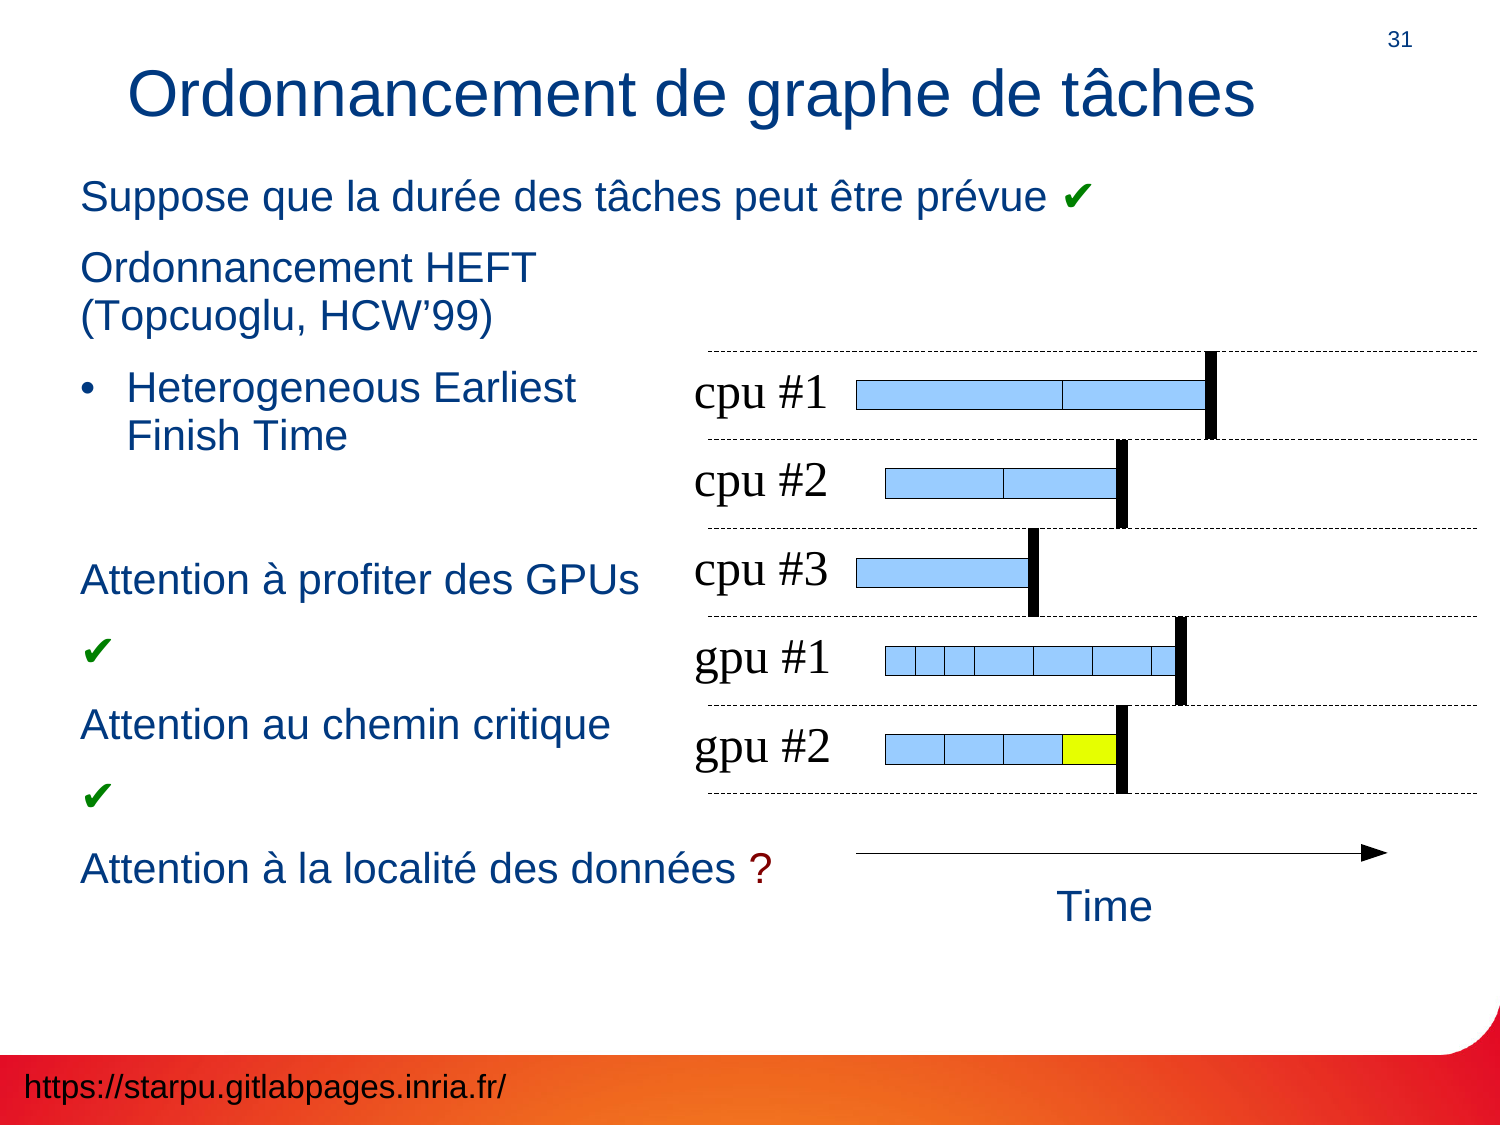

# Ordonnancement de graphe de tâches
Suppose que la durée des tâches peut être prévue ✔
Ordonnancement HEFT
(Topcuoglu, HCW’99)
Heterogeneous Earliest
Finish Time
Attention à profiter des GPUs
✔
Attention au chemin critique
✔
Attention à la localité des données ?
cpu #1
cpu #2
cpu #3
gpu #1
gpu #2
Time